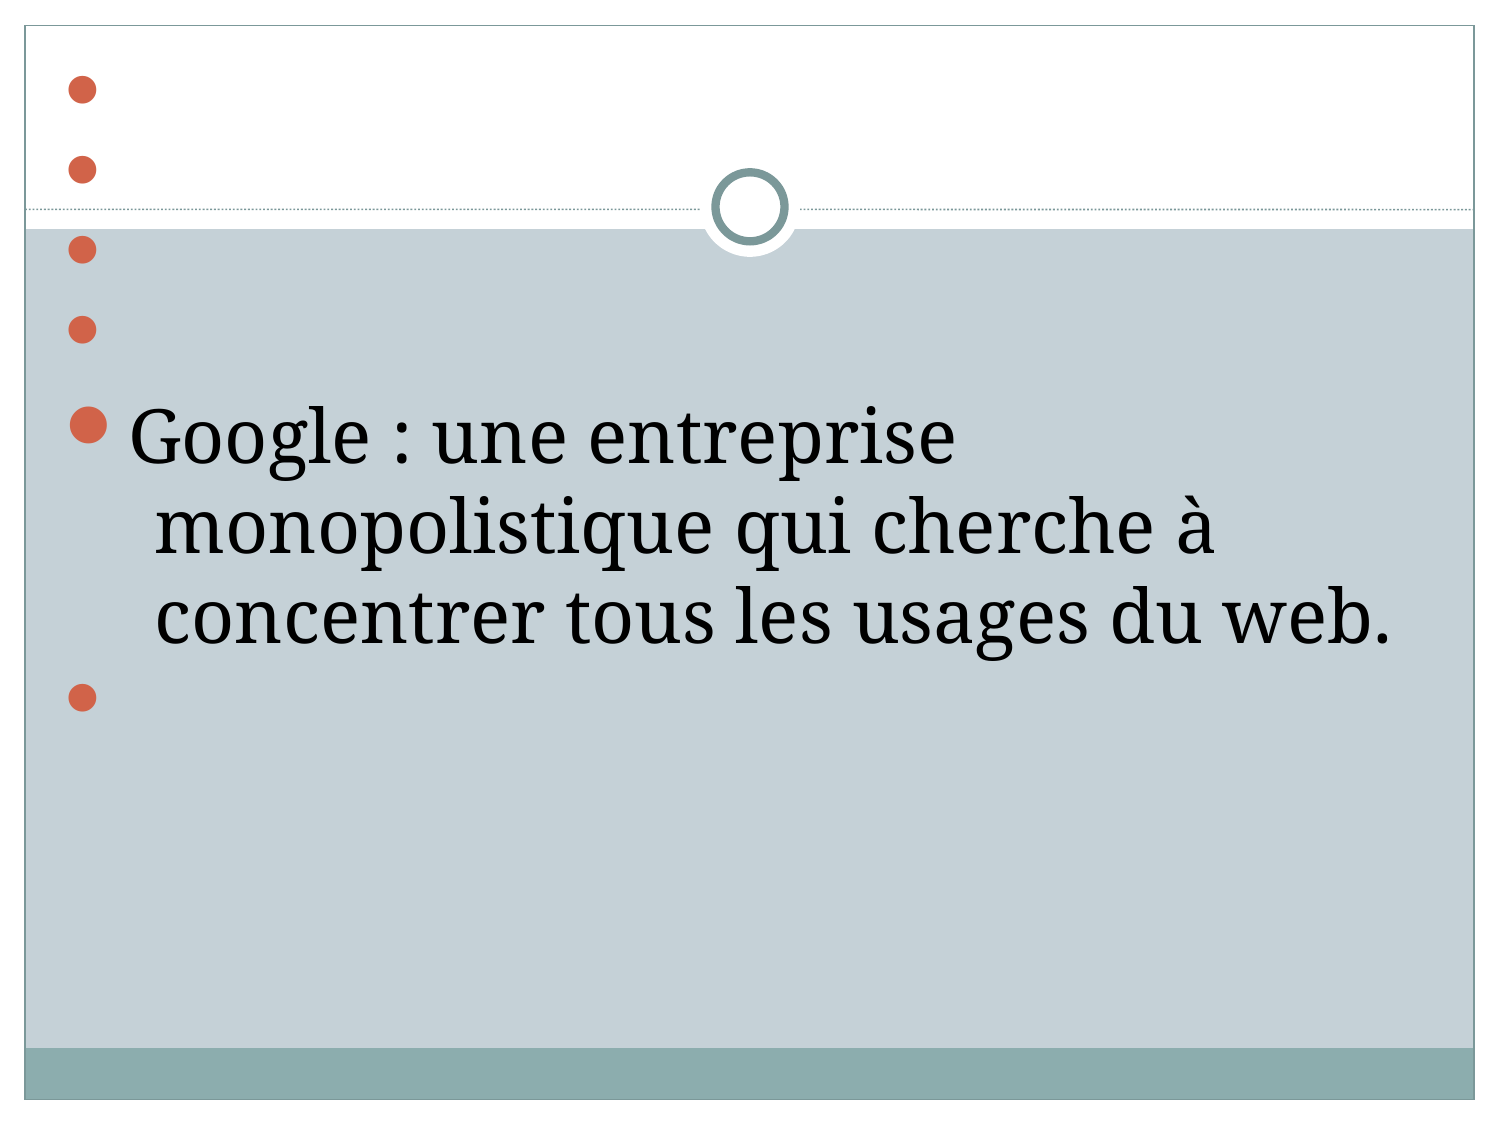

# Google : une entreprise monopolistique qui cherche à concentrer tous les usages du web.